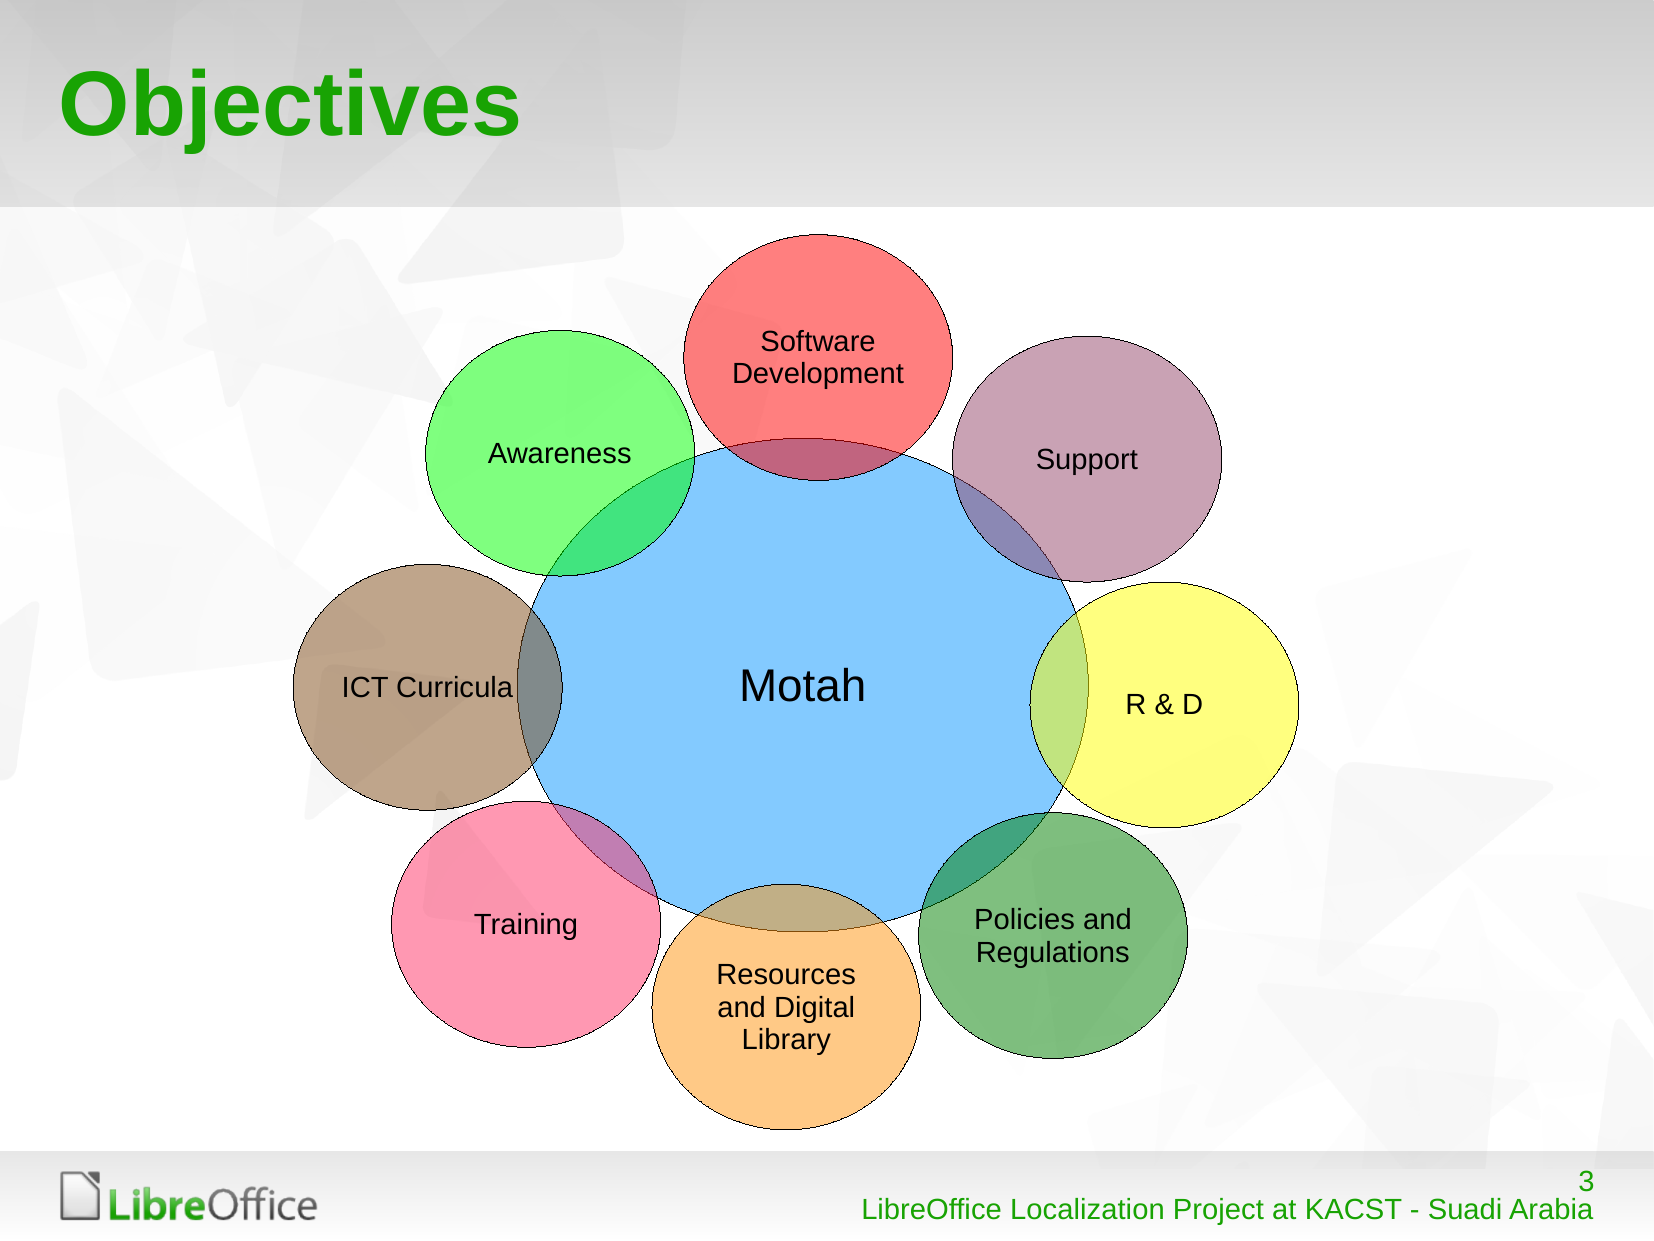

# Objectives
Software
Development
Awareness
Support
Motah
ICT Curricula
R & D
Training
Policies and
Regulations
Resources
and Digital
Library
3
LibreOffice Localization Project at KACST - Suadi Arabia